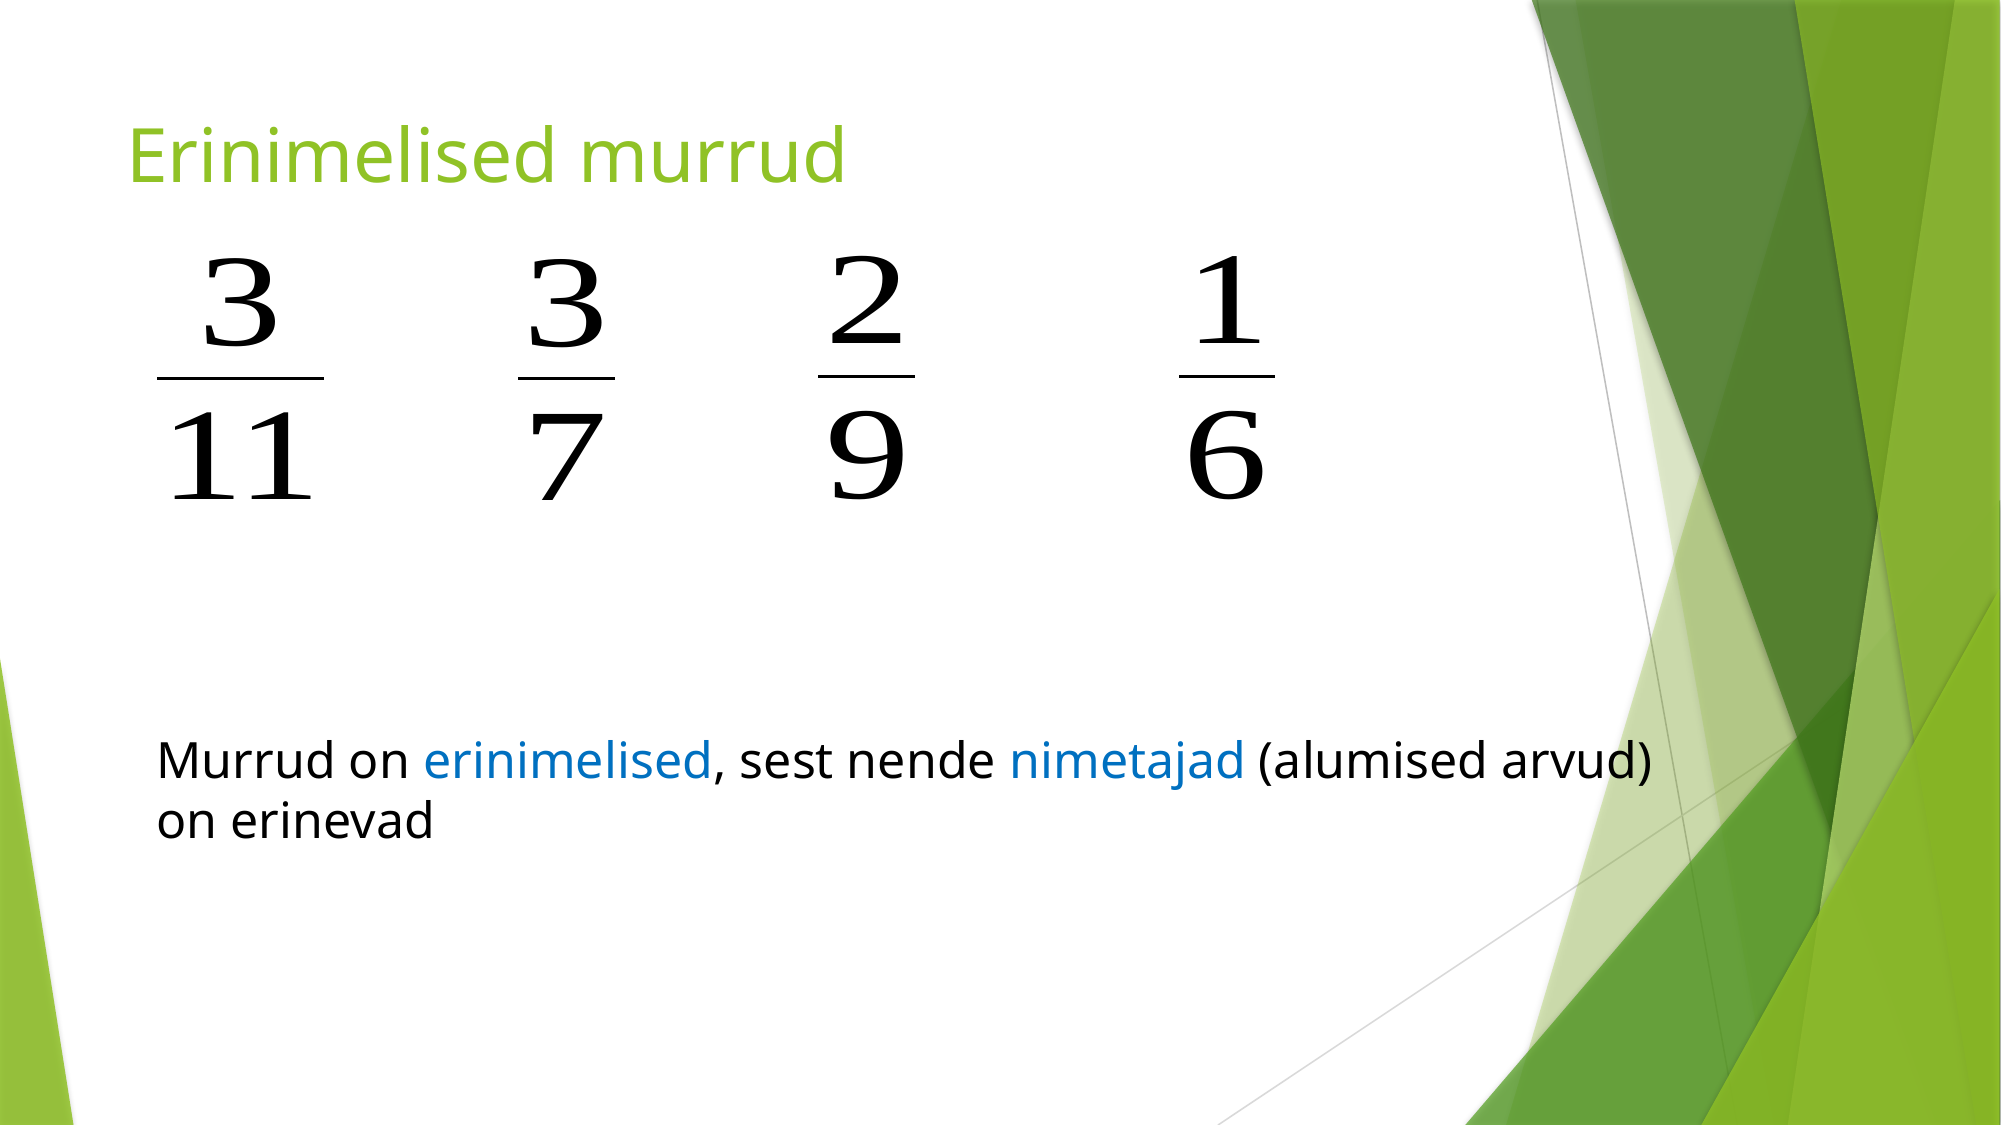

# Erinimelised murrud
Murrud on erinimelised, sest nende nimetajad (alumised arvud)
on erinevad